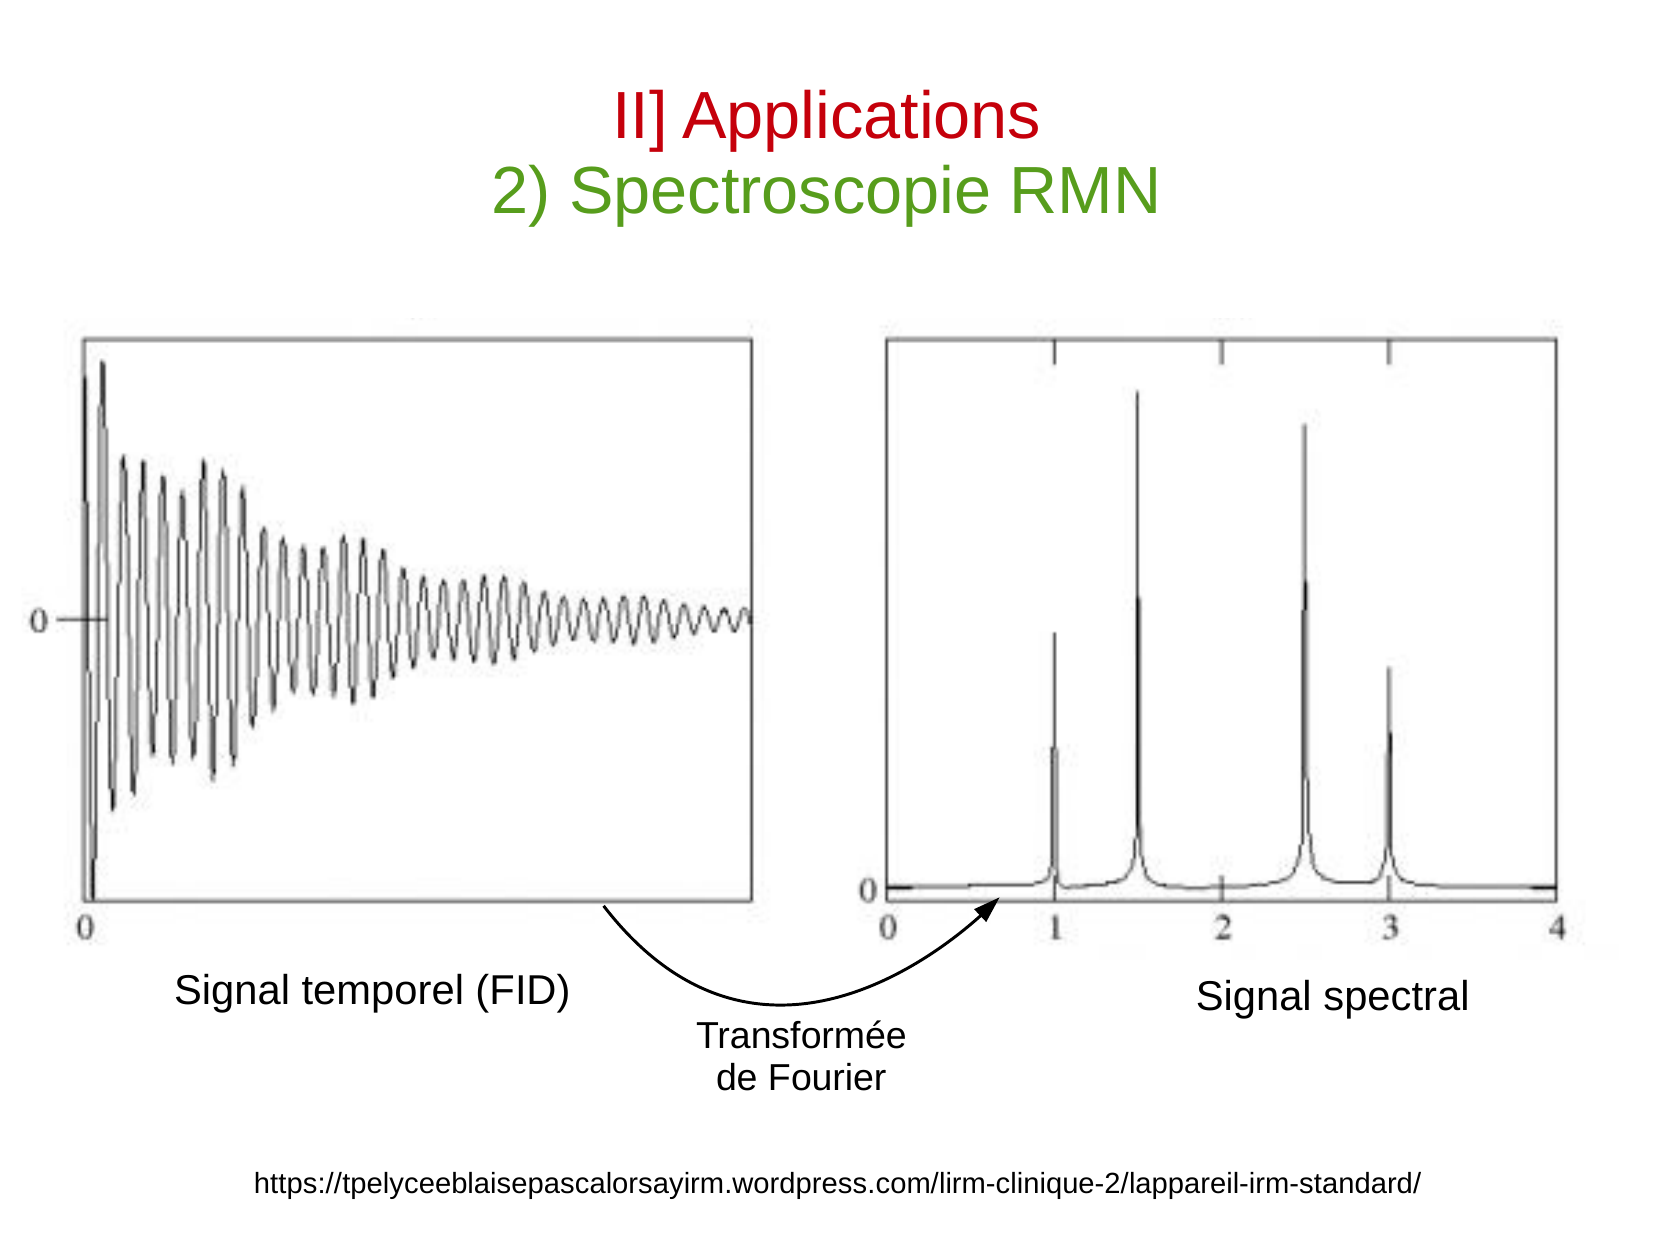

# II] Applications 2) Spectroscopie RMN
Signal temporel (FID)
Signal spectral
Transformée de Fourier
https://tpelyceeblaisepascalorsayirm.wordpress.com/lirm-clinique-2/lappareil-irm-standard/